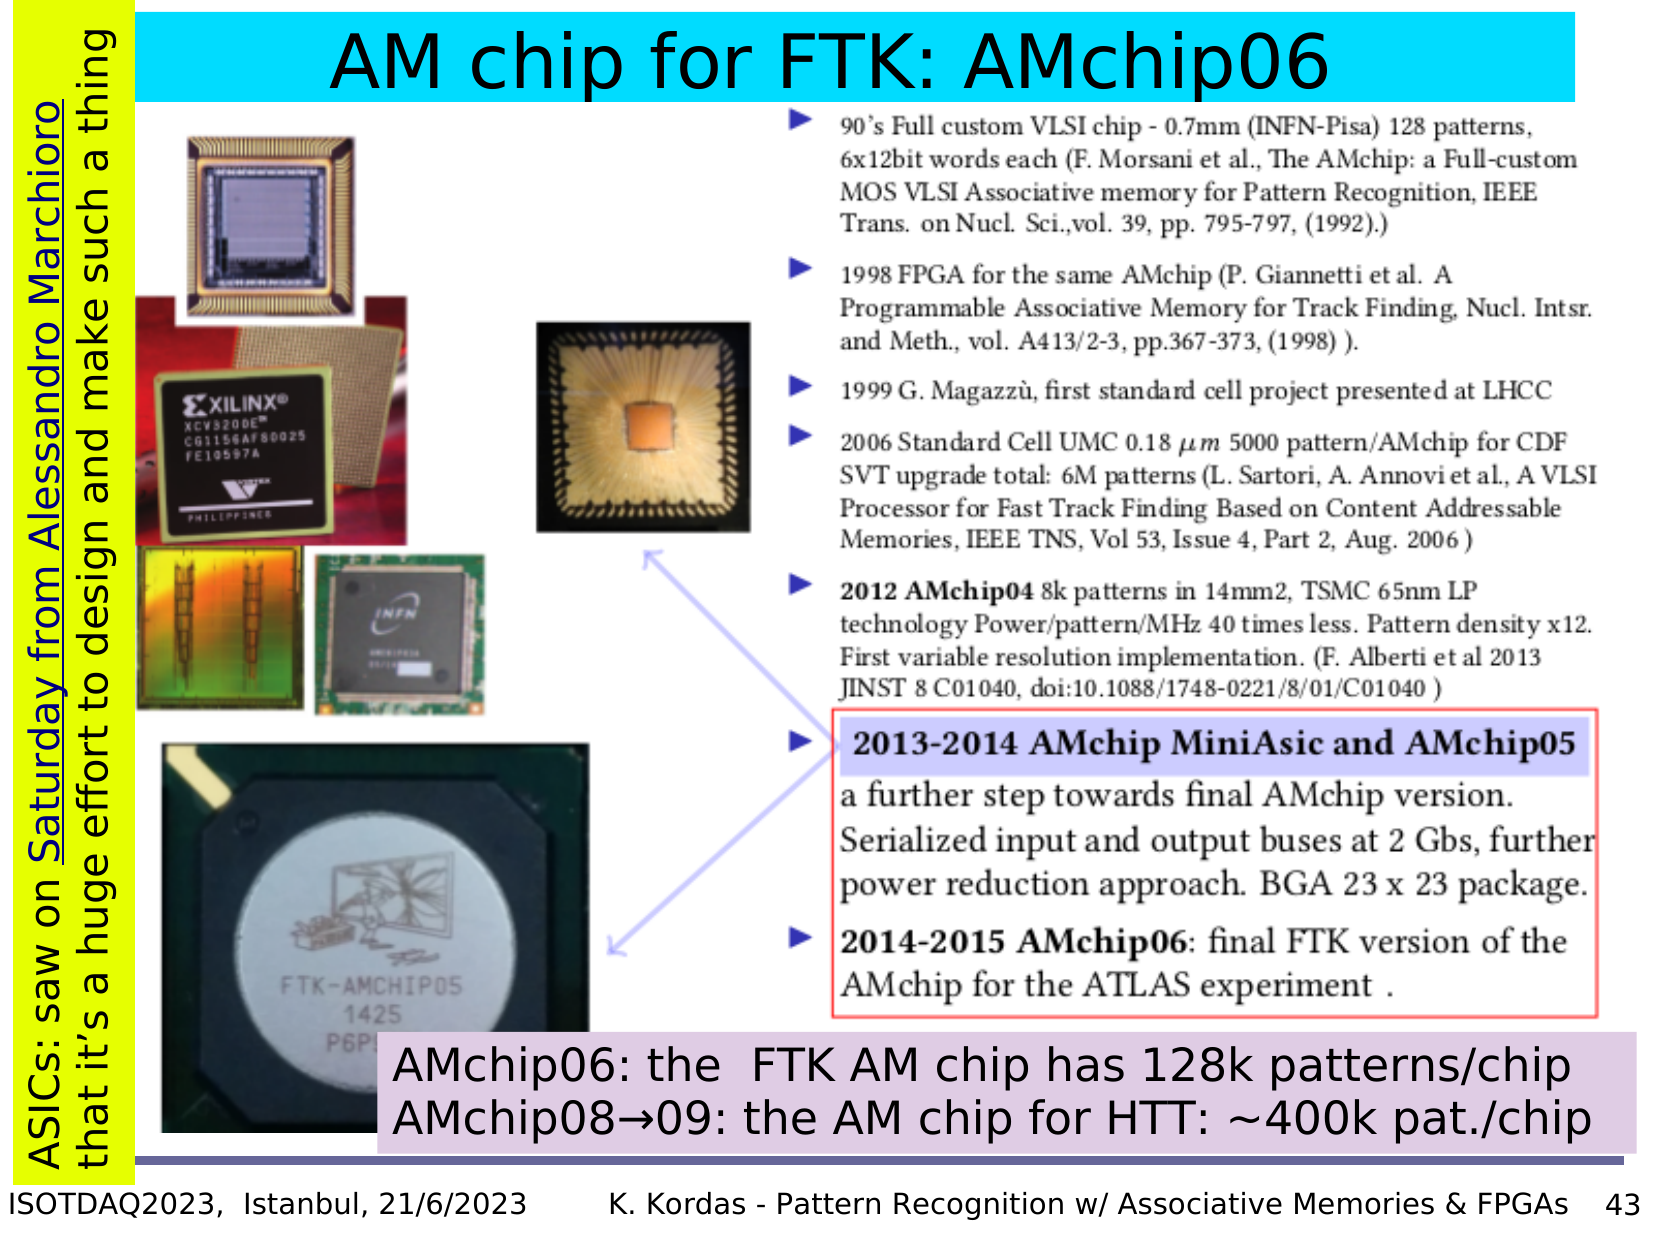

# AM chip for FTK: AMchip06
ASICs: saw on Saturday from Alessandro Marchioro
that it’s a huge effort to design and make such a thing
AMchip06: the FTK AM chip has 128k patterns/chip
AMchip08→09: the AM chip for HTT: ~400k pat./chip
ISOTDAQ2023, Istanbul, 21/6/2023
K. Kordas - Pattern Recognition w/ Associative Memories & FPGAs
43